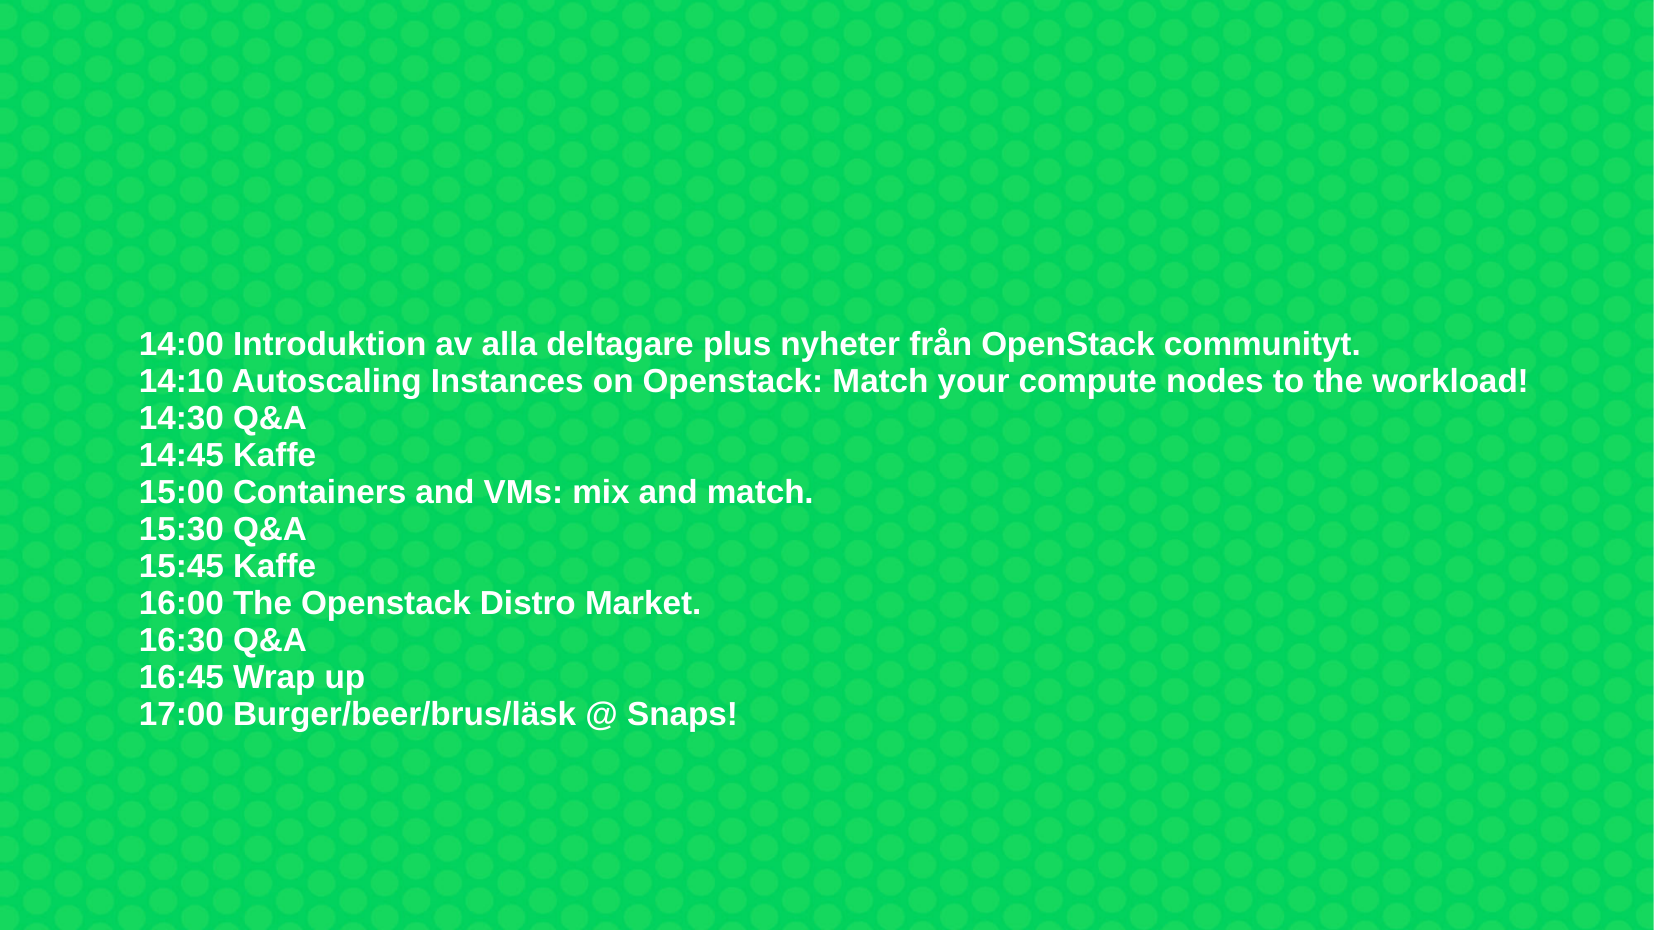

14:00 Introduktion av alla deltagare plus nyheter från OpenStack communityt.
14:10 Autoscaling Instances on Openstack: Match your compute nodes to the workload!
14:30 Q&A
14:45 Kaffe
15:00 Containers and VMs: mix and match.
15:30 Q&A
15:45 Kaffe
16:00 The Openstack Distro Market.
16:30 Q&A
16:45 Wrap up
17:00 Burger/beer/brus/läsk @ Snaps!